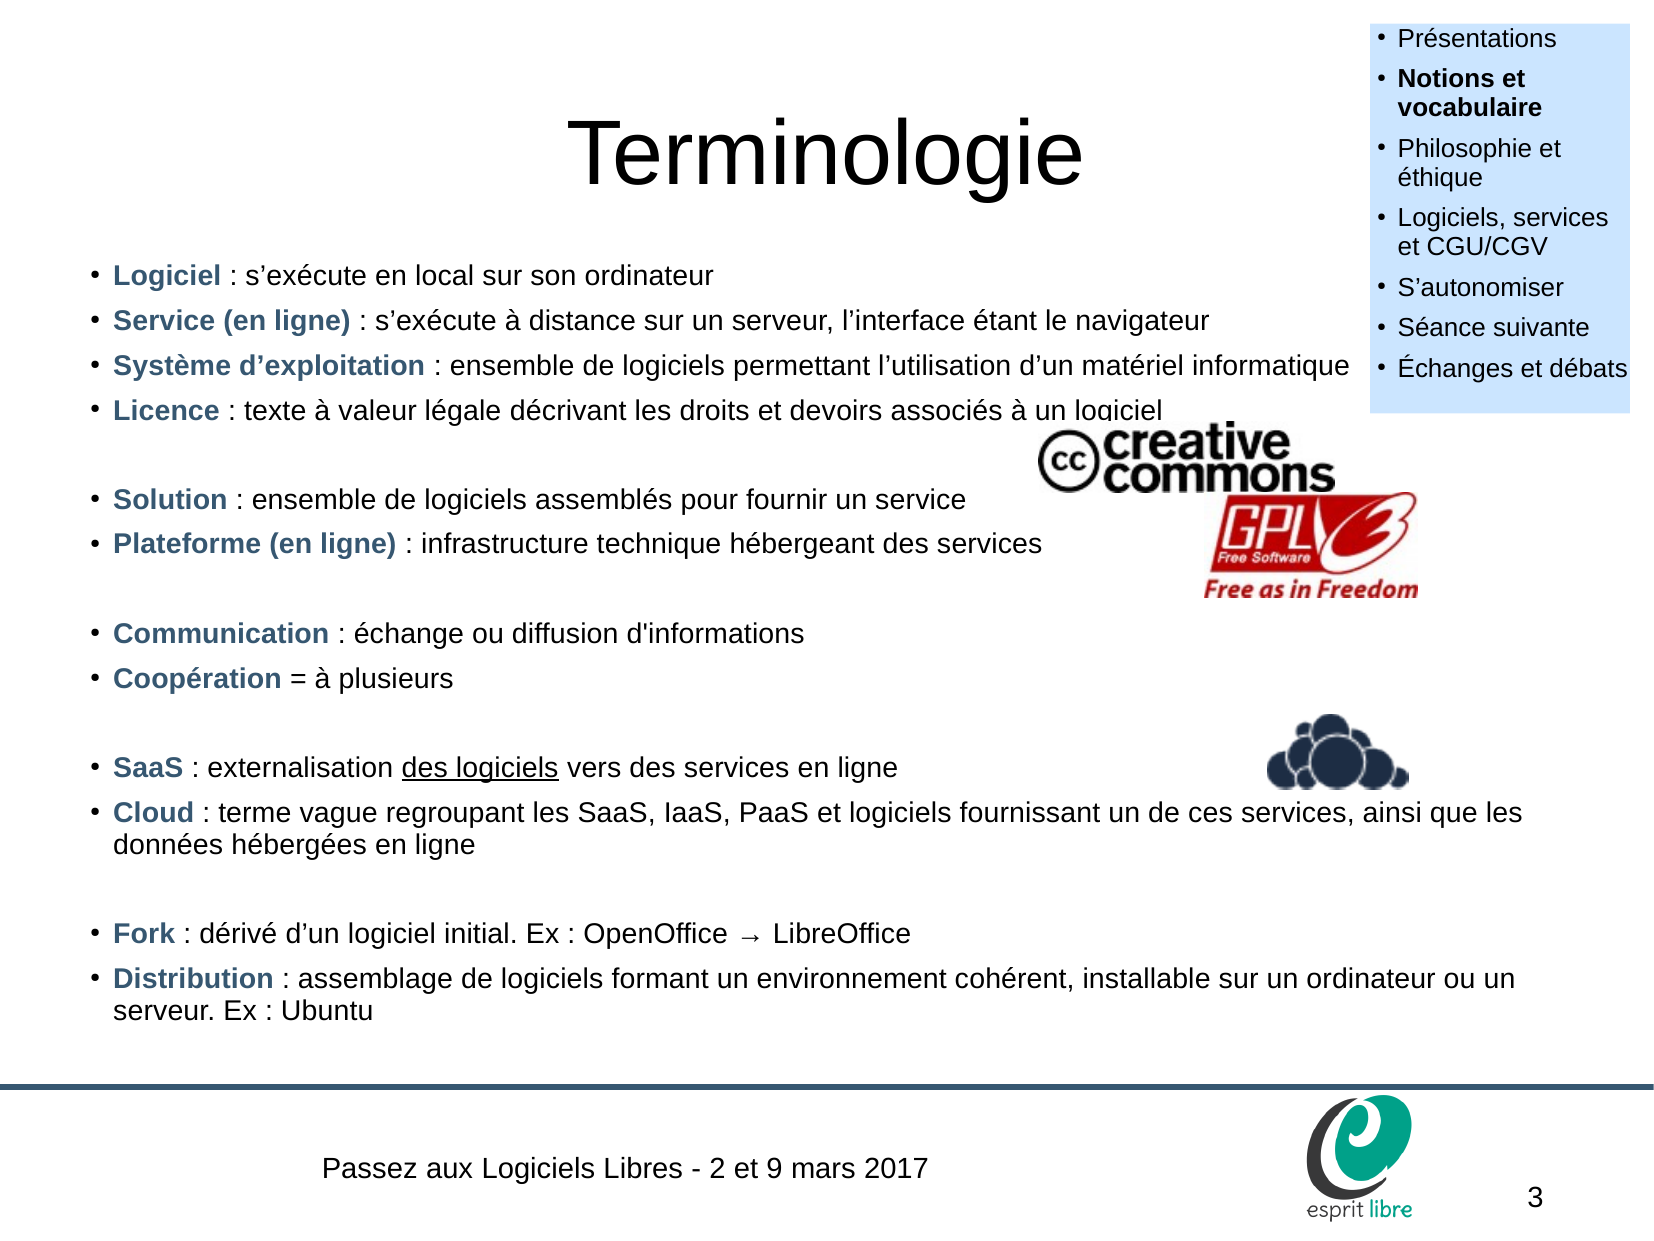

Présentations
Notions et vocabulaire
Philosophie et éthique
Logiciels, services et CGU/CGV
S’autonomiser
Séance suivante
Échanges et débats
# Terminologie
Logiciel : s’exécute en local sur son ordinateur
Service (en ligne) : s’exécute à distance sur un serveur, l’interface étant le navigateur
Système d’exploitation : ensemble de logiciels permettant l’utilisation d’un matériel informatique
Licence : texte à valeur légale décrivant les droits et devoirs associés à un logiciel
Solution : ensemble de logiciels assemblés pour fournir un service
Plateforme (en ligne) : infrastructure technique hébergeant des services
Communication : échange ou diffusion d'informations
Coopération = à plusieurs
SaaS : externalisation des logiciels vers des services en ligne
Cloud : terme vague regroupant les SaaS, IaaS, PaaS et logiciels fournissant un de ces services, ainsi que les données hébergées en ligne
Fork : dérivé d’un logiciel initial. Ex : OpenOffice → LibreOffice
Distribution : assemblage de logiciels formant un environnement cohérent, installable sur un ordinateur ou un serveur. Ex : Ubuntu
Passez aux Logiciels Libres - 2 et 9 mars 2017